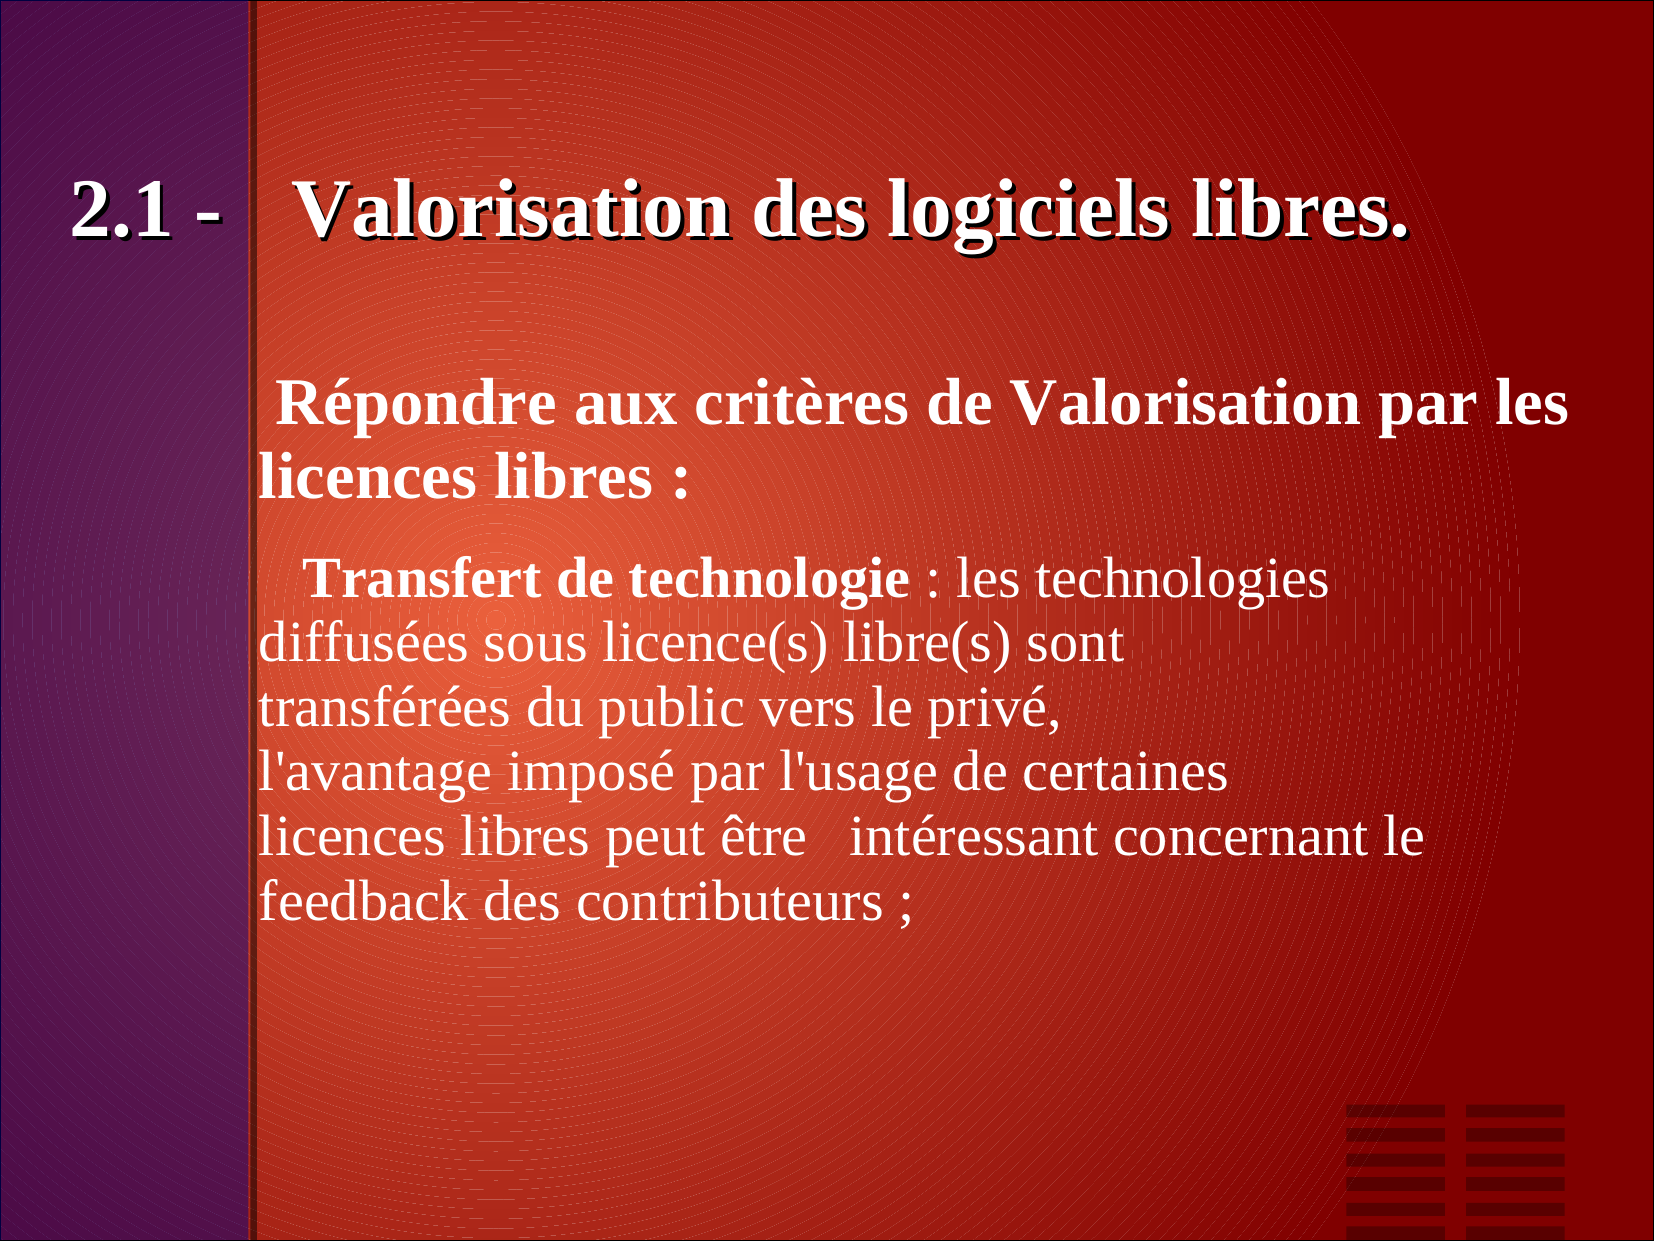

# 2.1 - 	Valorisation des logiciels libres.
 Répondre aux critères de Valorisation par les licences libres :
 Transfert de technologie : les technologies 				diffusées sous licence(s) libre(s) sont 						transférées du public vers le privé, 						l'avantage imposé par l'usage de certaines 				licences libres peut être 	intéressant concernant le feedback des contributeurs ;